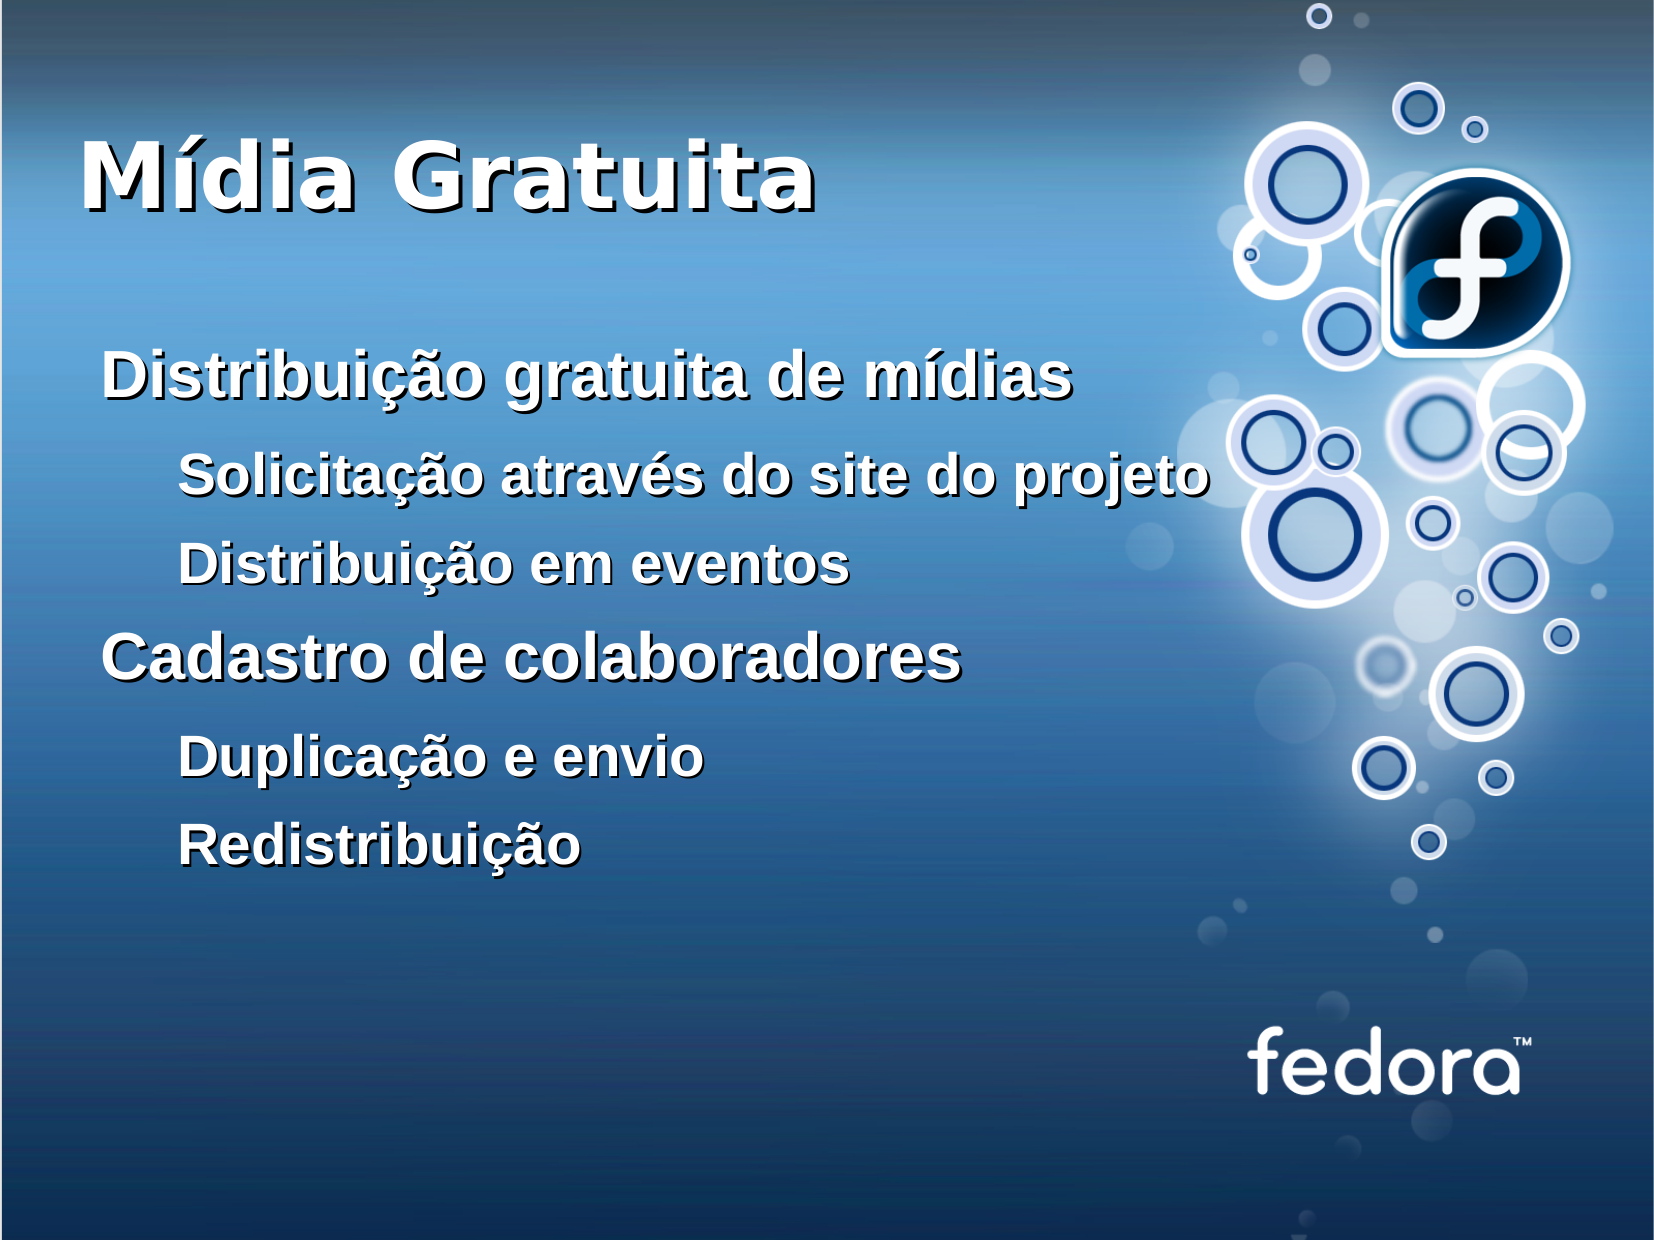

# Mídia Gratuita
Distribuição gratuita de mídias
Solicitação através do site do projeto
Distribuição em eventos
Cadastro de colaboradores
Duplicação e envio
Redistribuição